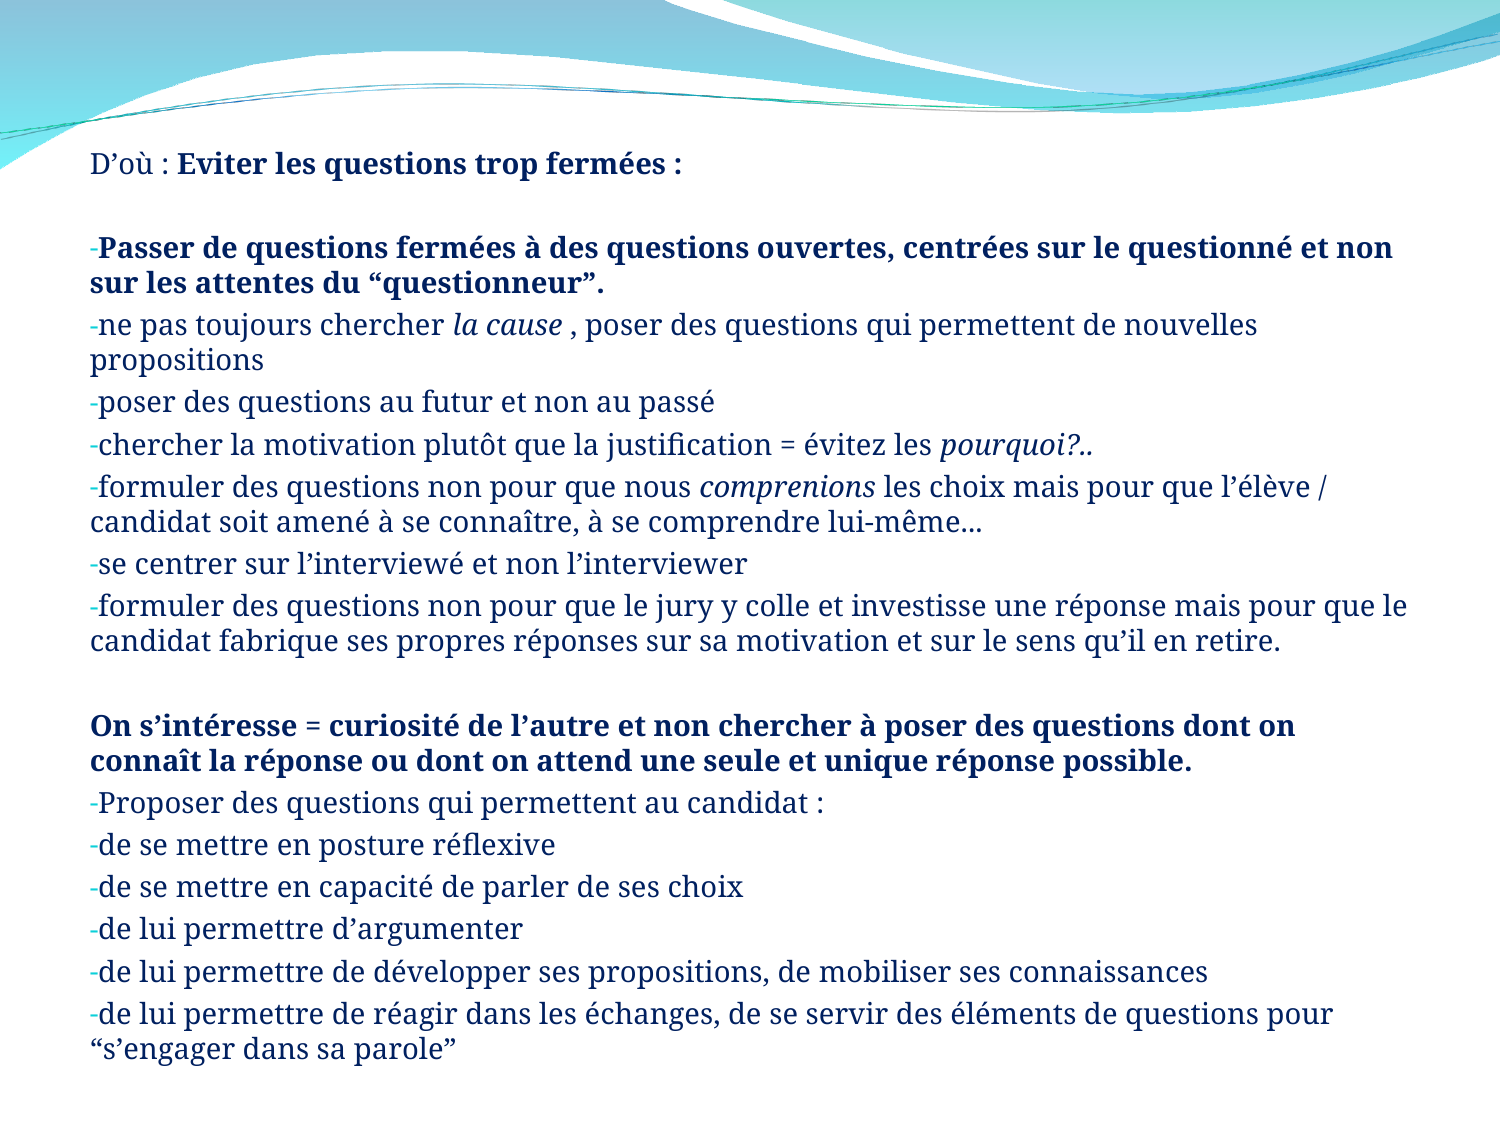

# D’où : Eviter les questions trop fermées :
Passer de questions fermées à des questions ouvertes, centrées sur le questionné et non sur les attentes du “questionneur”.
ne pas toujours chercher la cause , poser des questions qui permettent de nouvelles propositions
poser des questions au futur et non au passé
chercher la motivation plutôt que la justification = évitez les pourquoi?..
formuler des questions non pour que nous comprenions les choix mais pour que l’élève / candidat soit amené à se connaître, à se comprendre lui-même...
se centrer sur l’interviewé et non l’interviewer
formuler des questions non pour que le jury y colle et investisse une réponse mais pour que le candidat fabrique ses propres réponses sur sa motivation et sur le sens qu’il en retire.
On s’intéresse = curiosité de l’autre et non chercher à poser des questions dont on connaît la réponse ou dont on attend une seule et unique réponse possible.
Proposer des questions qui permettent au candidat :
de se mettre en posture réflexive
de se mettre en capacité de parler de ses choix
de lui permettre d’argumenter
de lui permettre de développer ses propositions, de mobiliser ses connaissances
de lui permettre de réagir dans les échanges, de se servir des éléments de questions pour “s’engager dans sa parole”